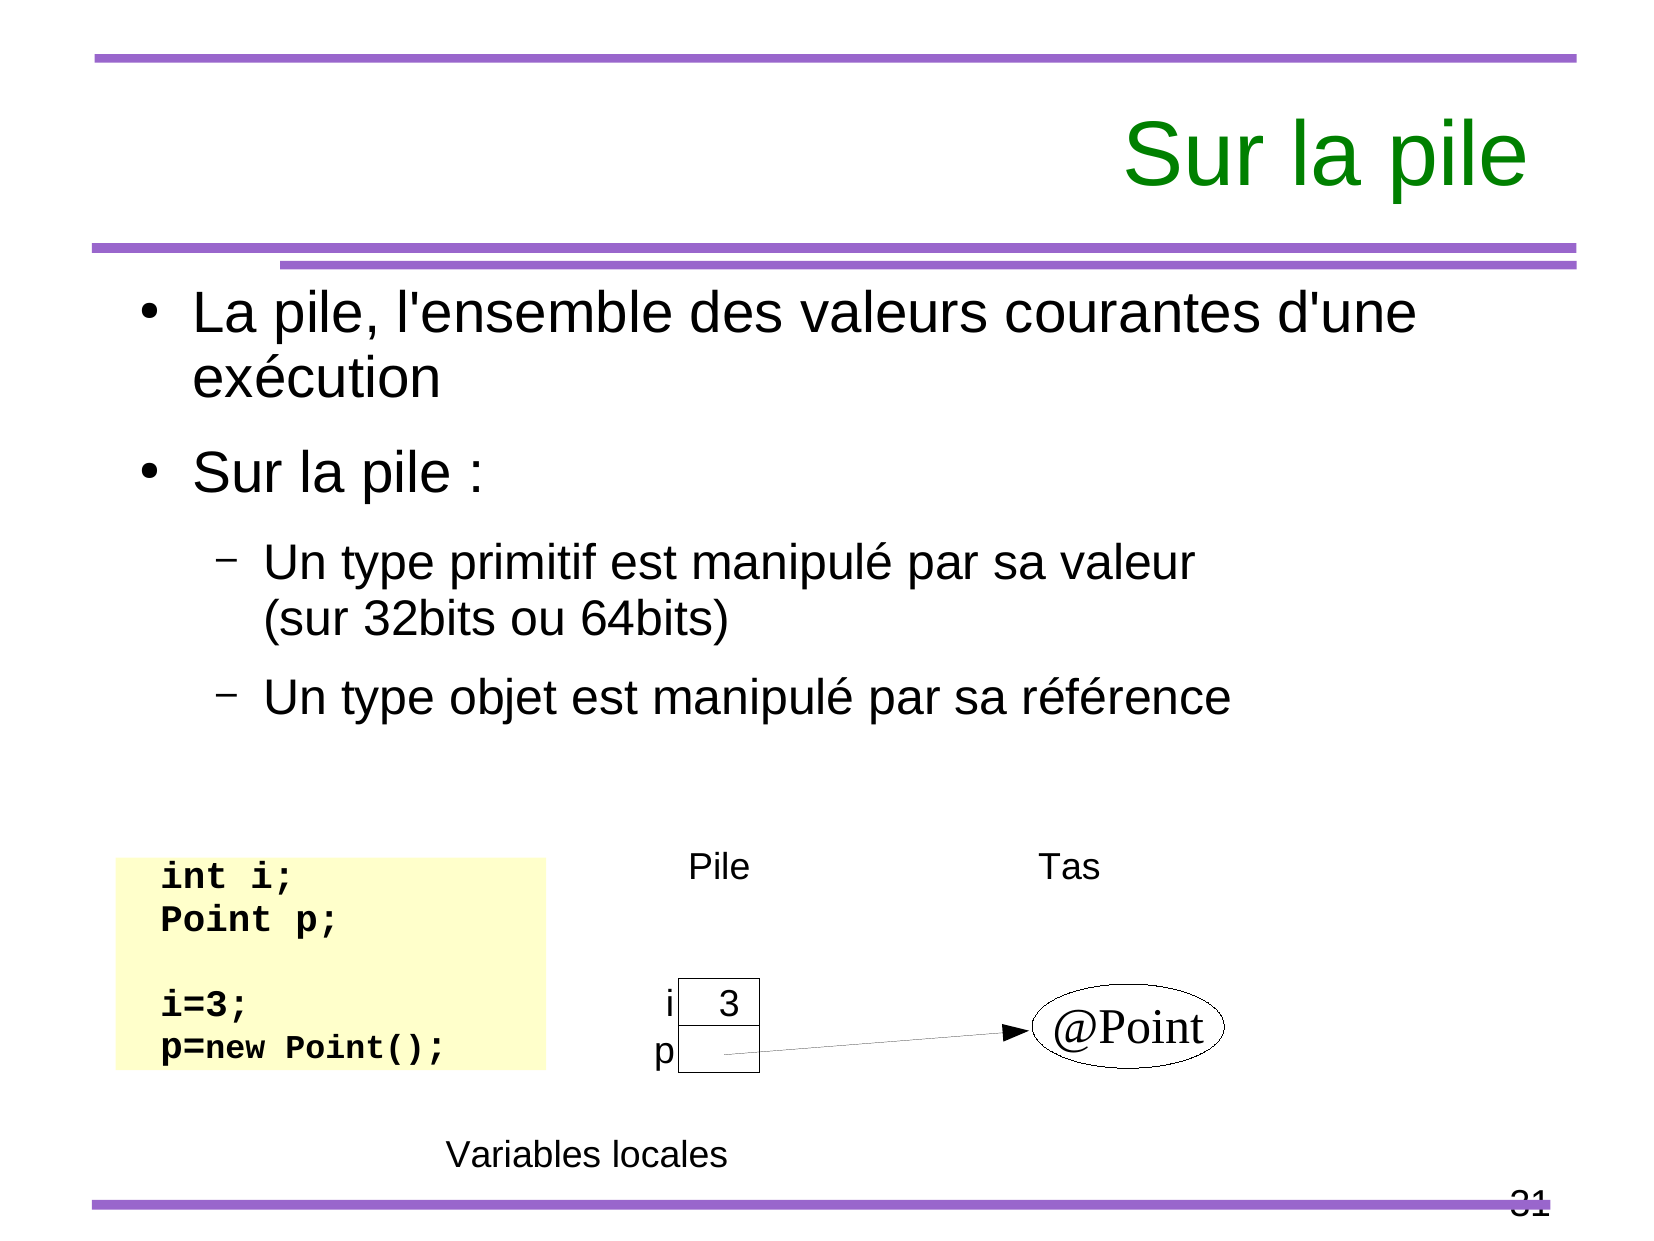

# Sur la pile
La pile, l'ensemble des valeurs courantes d'une exécution
Sur la pile :
Un type primitif est manipulé par sa valeur
(sur 32bits ou 64bits)
Un type objet est manipulé par sa référence
Pile
Tas
 int i;
 Point p;
 i=3;
 p=new Point();
i
3
@Point
p
Variables locales